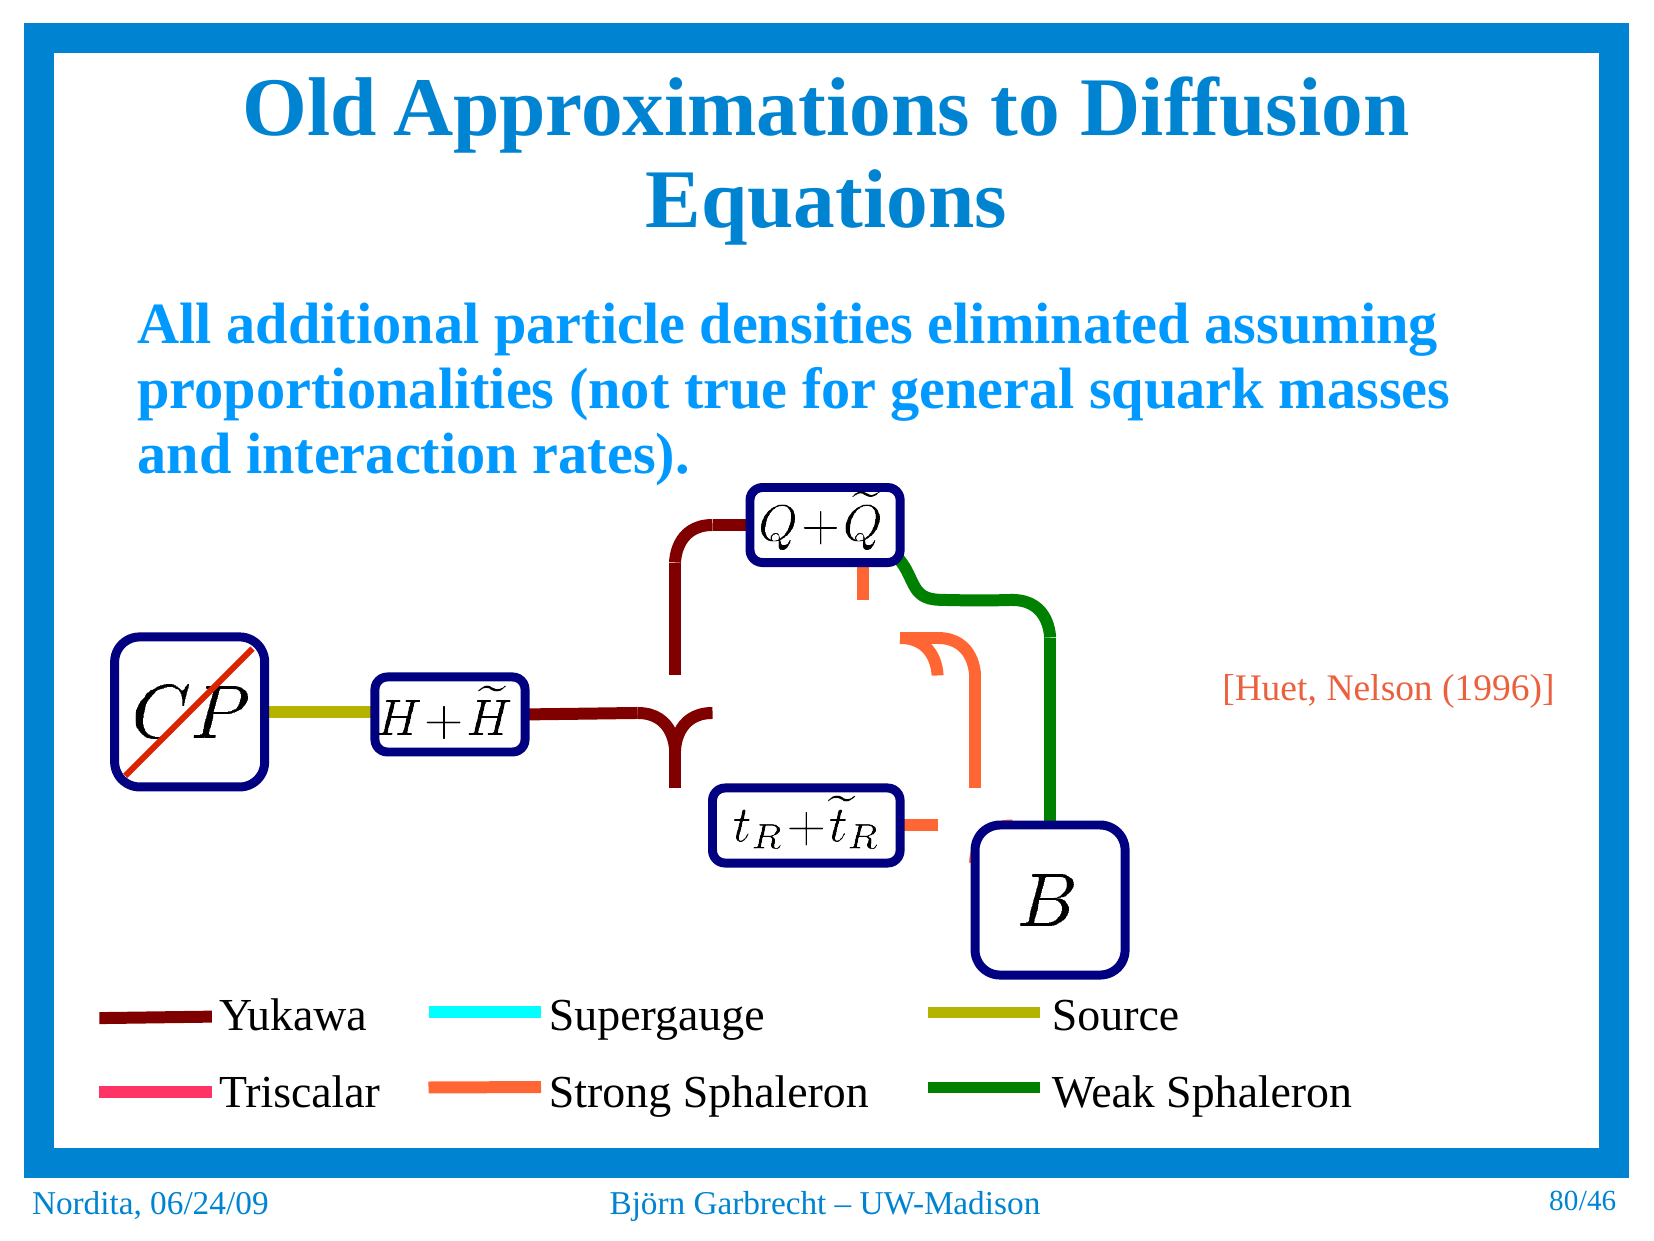

# Old Approximations to Diffusion Equations
All additional particle densities eliminated assuming
proportionalities (not true for general squark masses
and interaction rates).
[Huet, Nelson (1996)]
Yukawa
Supergauge
Source
Triscalar
Strong Sphaleron
Weak Sphaleron
Björn Garbrecht – UW-Madison
80